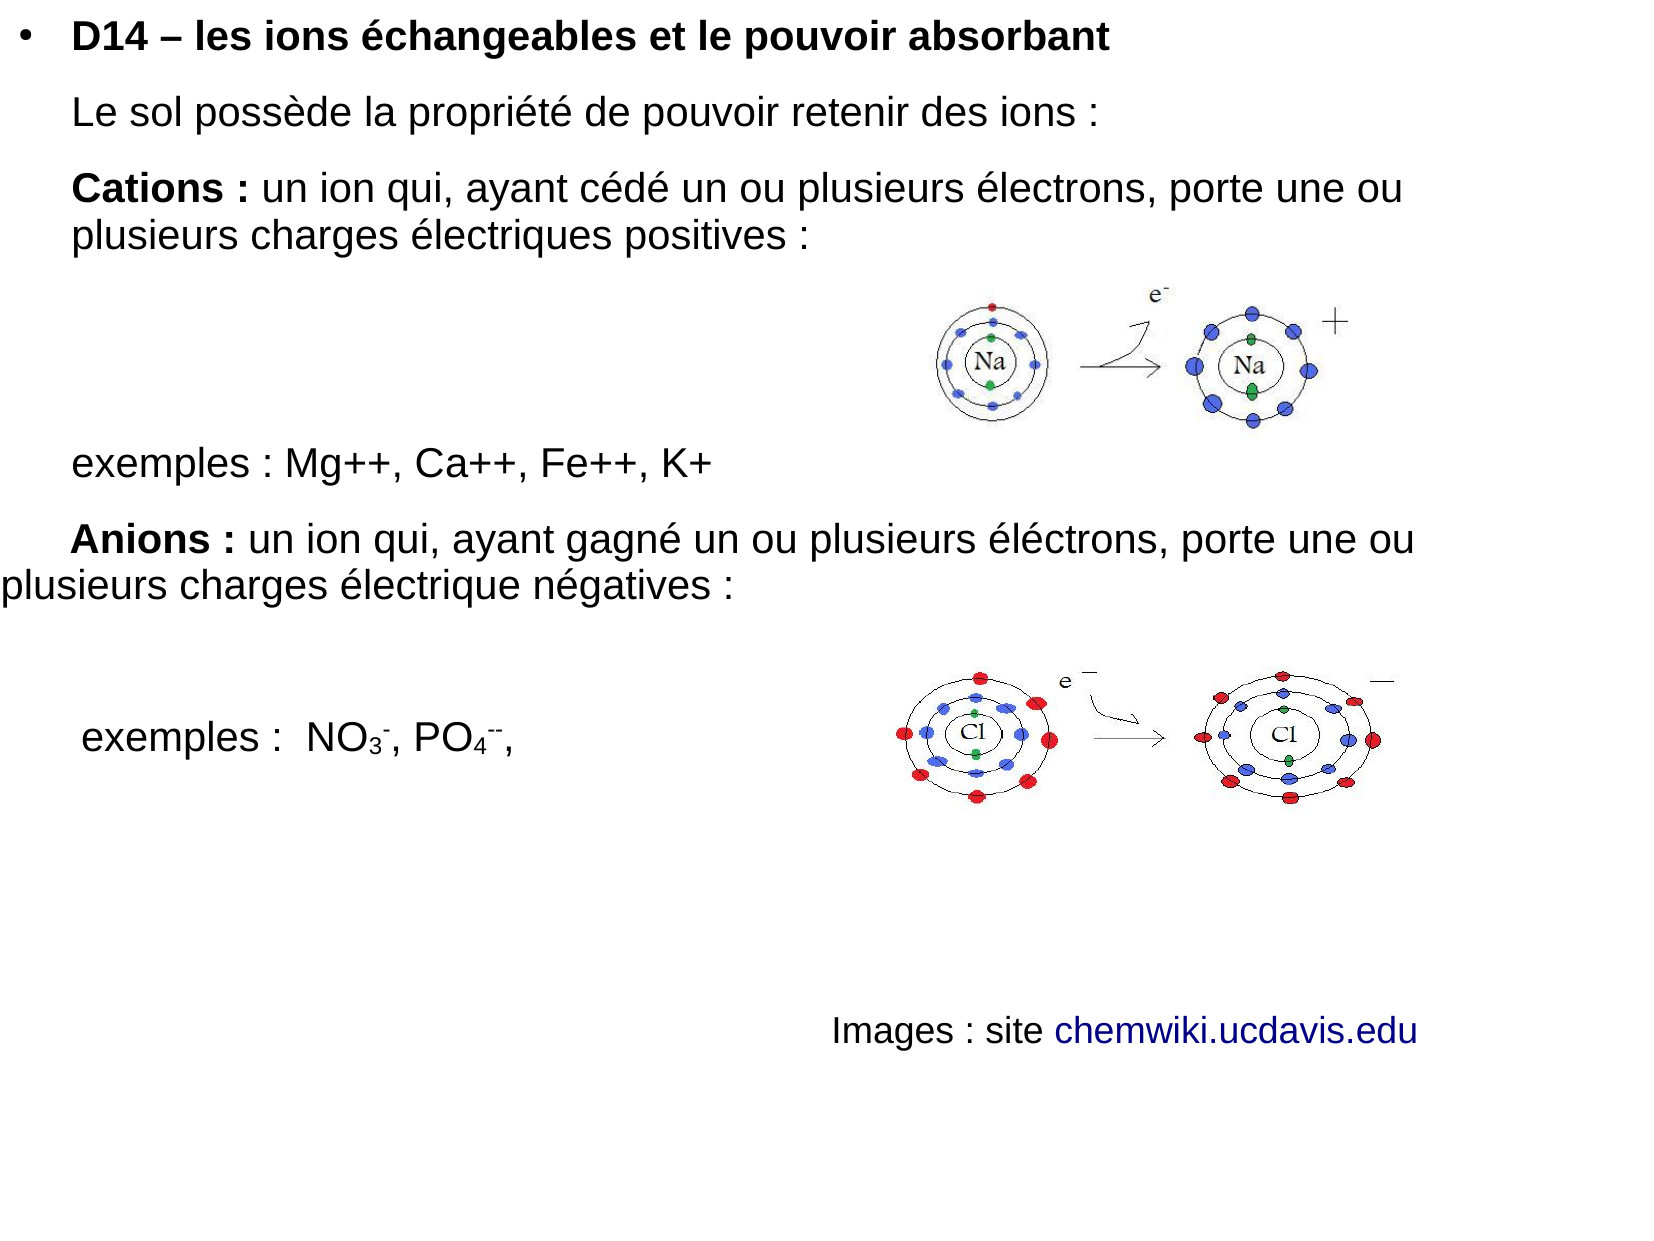

# D14 – les ions échangeables et le pouvoir absorbant
Le sol possède la propriété de pouvoir retenir des ions :
Cations : un ion qui, ayant cédé un ou plusieurs électrons, porte une ou plusieurs charges électriques positives :
exemples : Mg++, Ca++, Fe++, K+
 Anions : un ion qui, ayant gagné un ou plusieurs éléctrons, porte une ou plusieurs charges électrique négatives :
 exemples : NO3-, PO4--,
Images : site chemwiki.ucdavis.edu